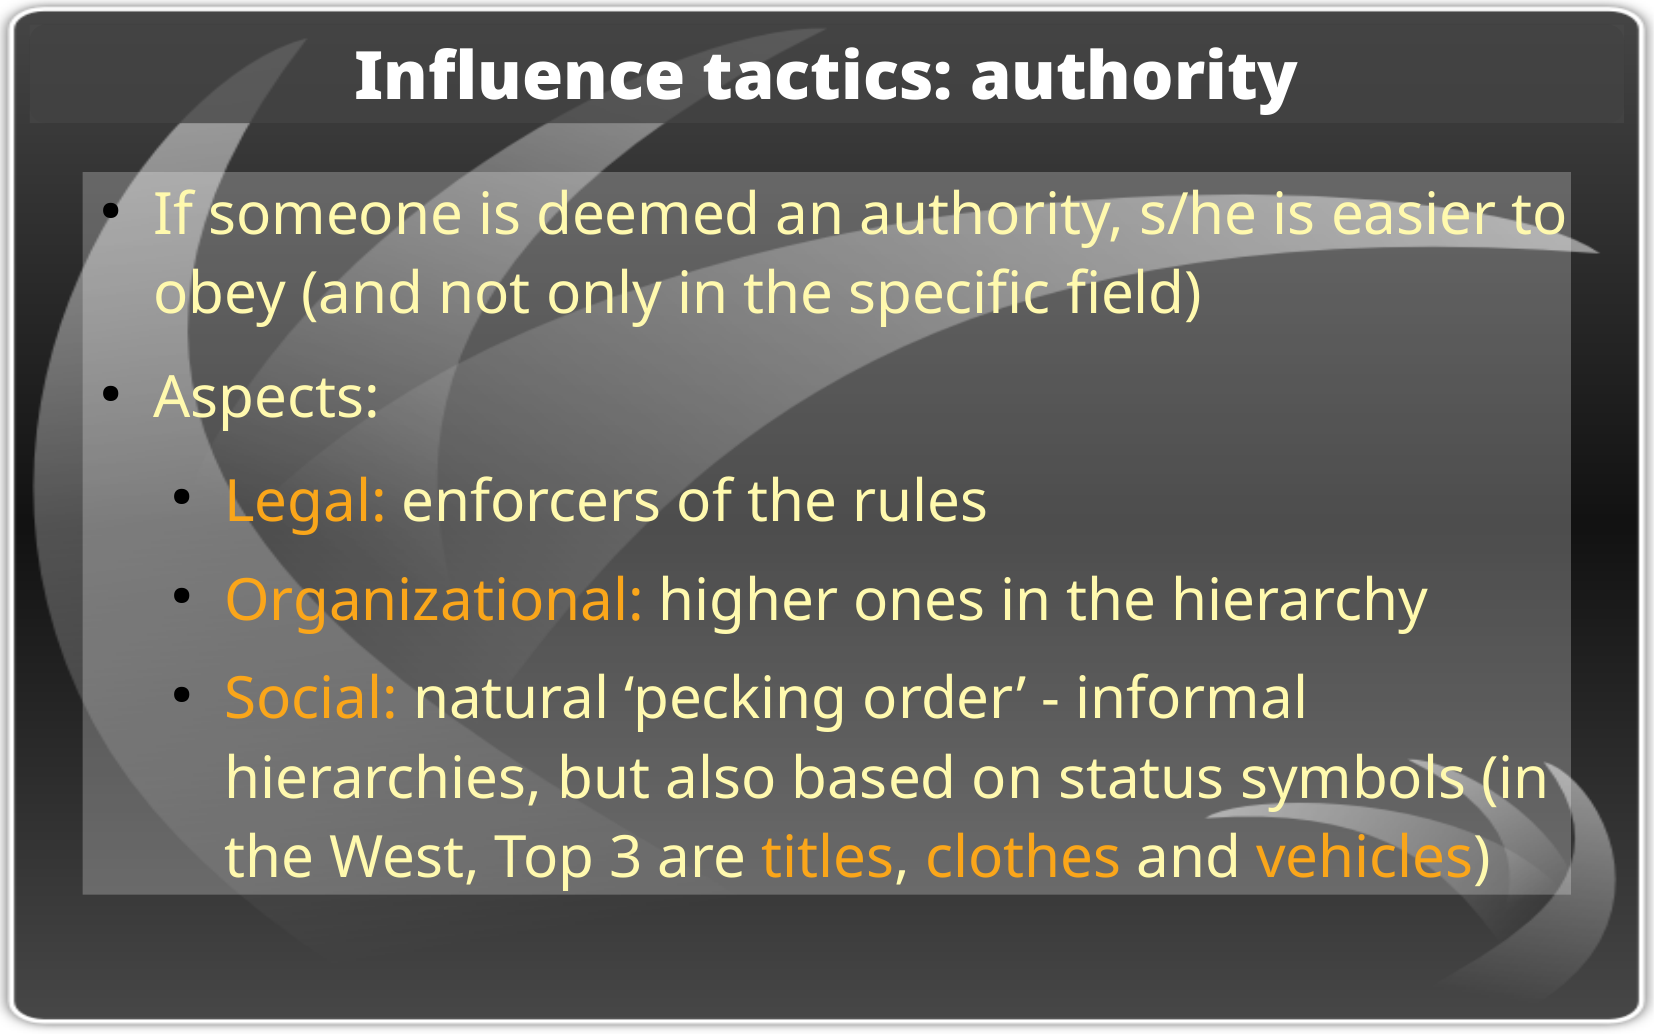

# Influence tactics: authority
If someone is deemed an authority, s/he is easier to obey (and not only in the specific field)
Aspects:
Legal: enforcers of the rules
Organizational: higher ones in the hierarchy
Social: natural ‘pecking order’ - informal hierarchies, but also based on status symbols (in the West, Top 3 are titles, clothes and vehicles)